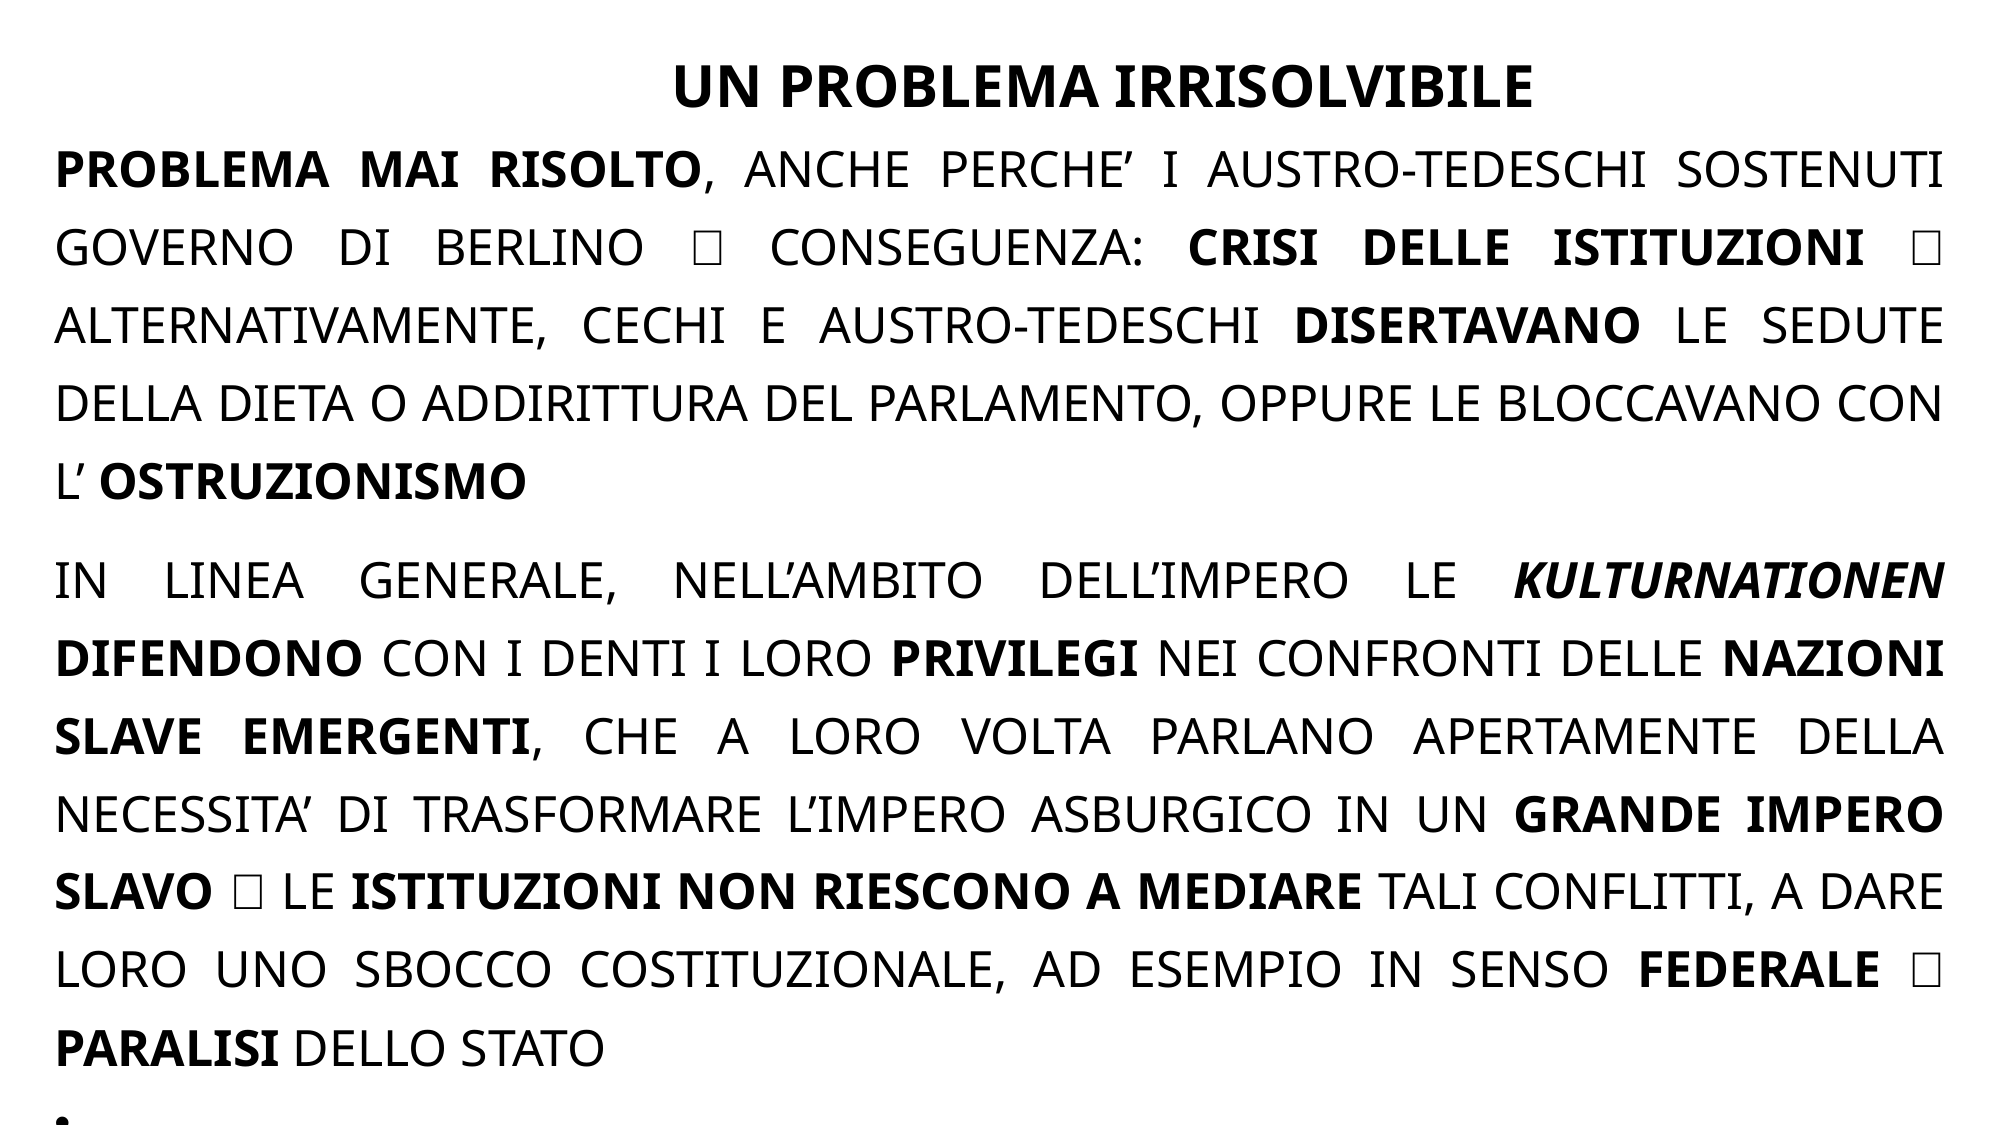

# UN PROBLEMA IRRISOLVIBILE
PROBLEMA MAI RISOLTO, ANCHE PERCHE’ I AUSTRO-TEDESCHI SOSTENUTI GOVERNO DI BERLINO  CONSEGUENZA: CRISI DELLE ISTITUZIONI  ALTERNATIVAMENTE, CECHI E AUSTRO-TEDESCHI DISERTAVANO LE SEDUTE DELLA DIETA O ADDIRITTURA DEL PARLAMENTO, OPPURE LE BLOCCAVANO CON L’ OSTRUZIONISMO
IN LINEA GENERALE, NELL’AMBITO DELL’IMPERO LE KULTURNATIONEN DIFENDONO CON I DENTI I LORO PRIVILEGI NEI CONFRONTI DELLE NAZIONI SLAVE EMERGENTI, CHE A LORO VOLTA PARLANO APERTAMENTE DELLA NECESSITA’ DI TRASFORMARE L’IMPERO ASBURGICO IN UN GRANDE IMPERO SLAVO  LE ISTITUZIONI NON RIESCONO A MEDIARE TALI CONFLITTI, A DARE LORO UNO SBOCCO COSTITUZIONALE, AD ESEMPIO IN SENSO FEDERALE  PARALISI DELLO STATO